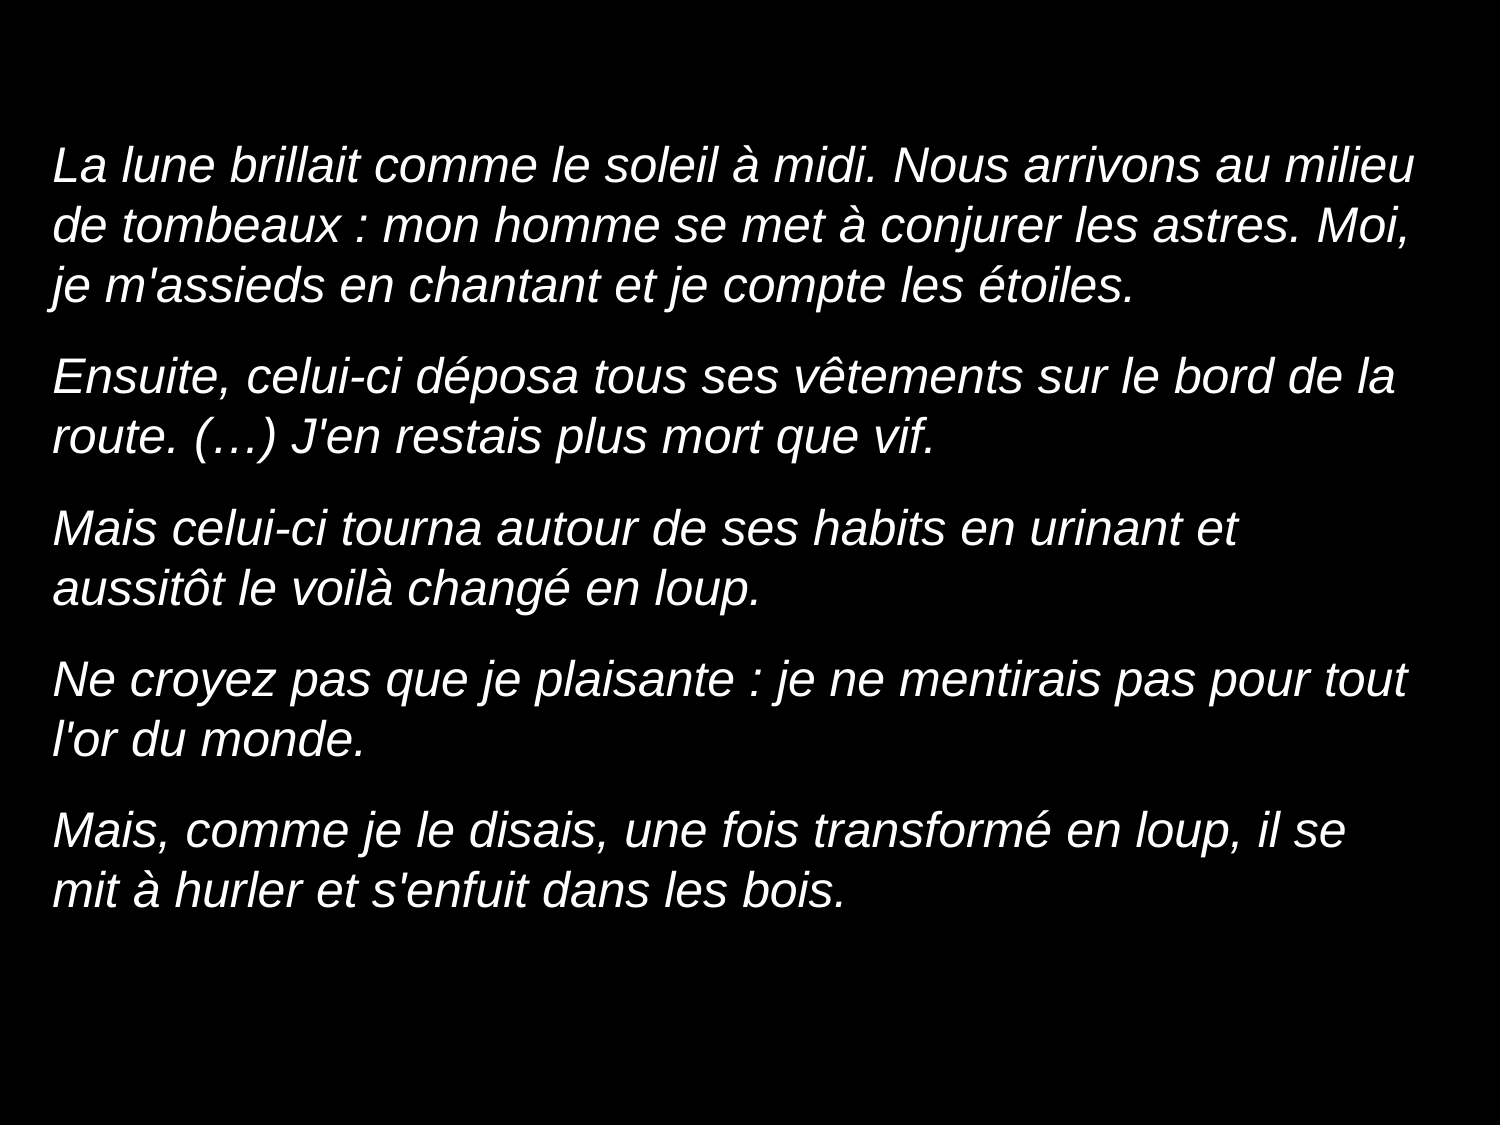

La lune brillait comme le soleil à midi. Nous arrivons au milieu de tombeaux : mon homme se met à conjurer les astres. Moi, je m'assieds en chantant et je compte les étoiles.
Ensuite, celui-ci déposa tous ses vêtements sur le bord de la route. (…) J'en restais plus mort que vif.
Mais celui-ci tourna autour de ses habits en urinant et aussitôt le voilà changé en loup.
Ne croyez pas que je plaisante : je ne mentirais pas pour tout l'or du monde.
Mais, comme je le disais, une fois transformé en loup, il se mit à hurler et s'enfuit dans les bois.